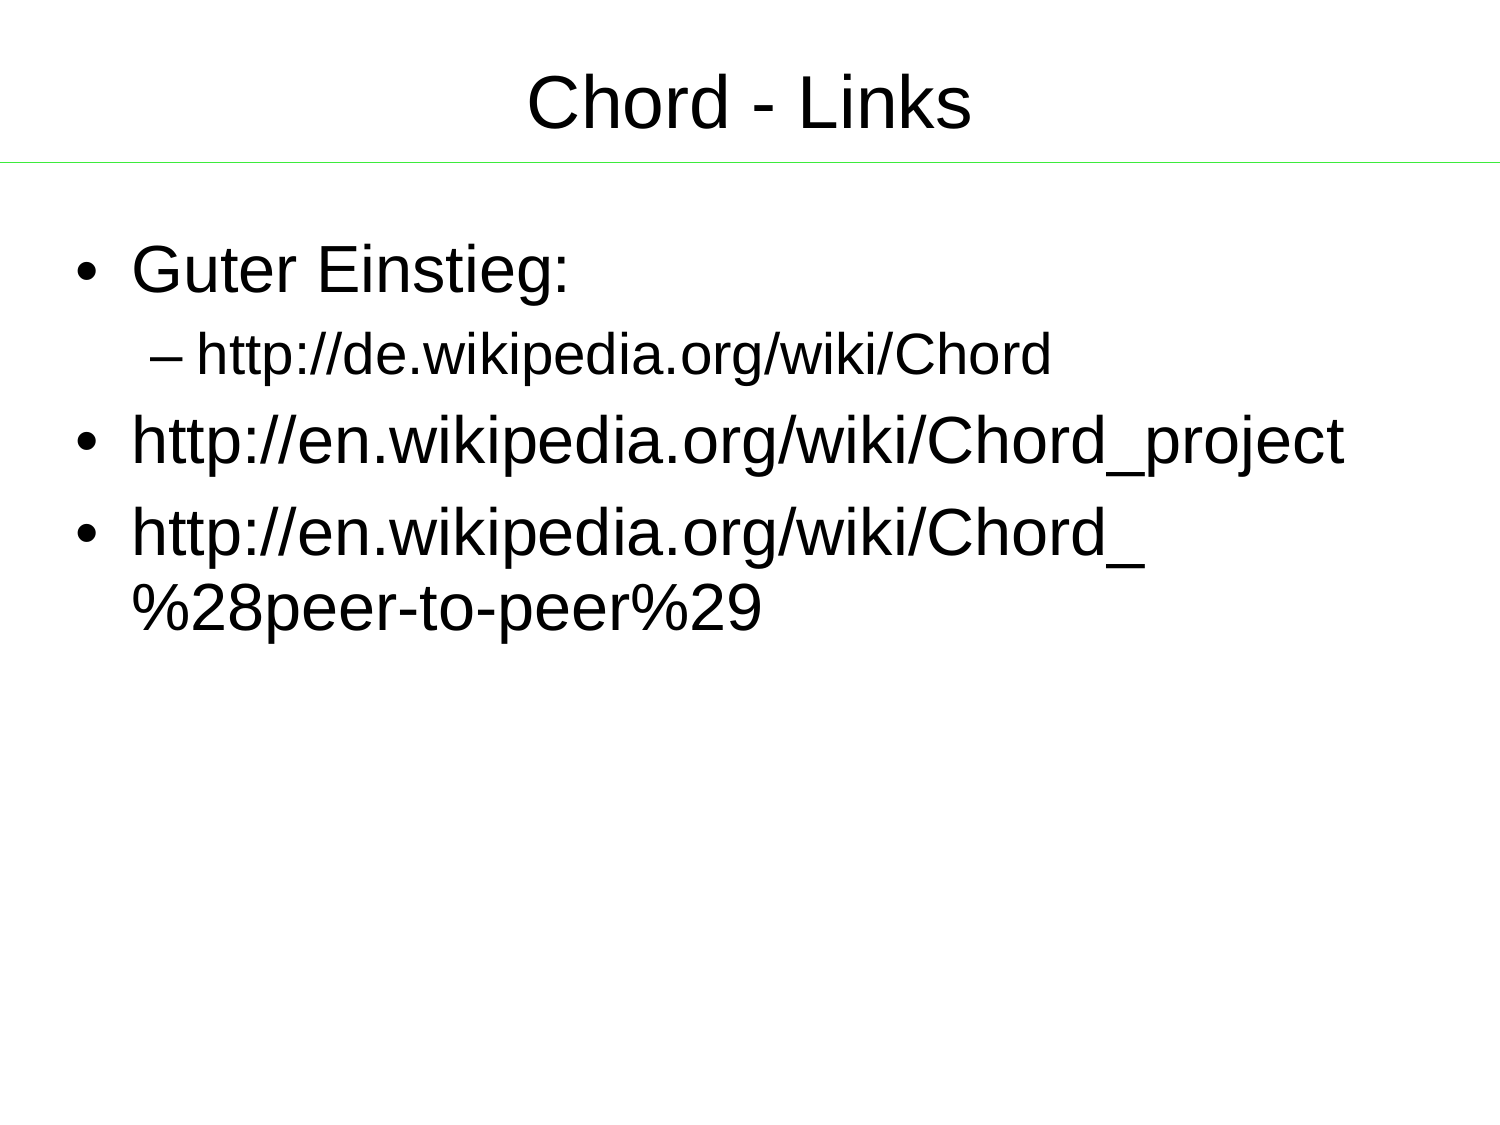

# Chord - Links
Guter Einstieg:
http://de.wikipedia.org/wiki/Chord
http://en.wikipedia.org/wiki/Chord_project
http://en.wikipedia.org/wiki/Chord_%28peer-to-peer%29